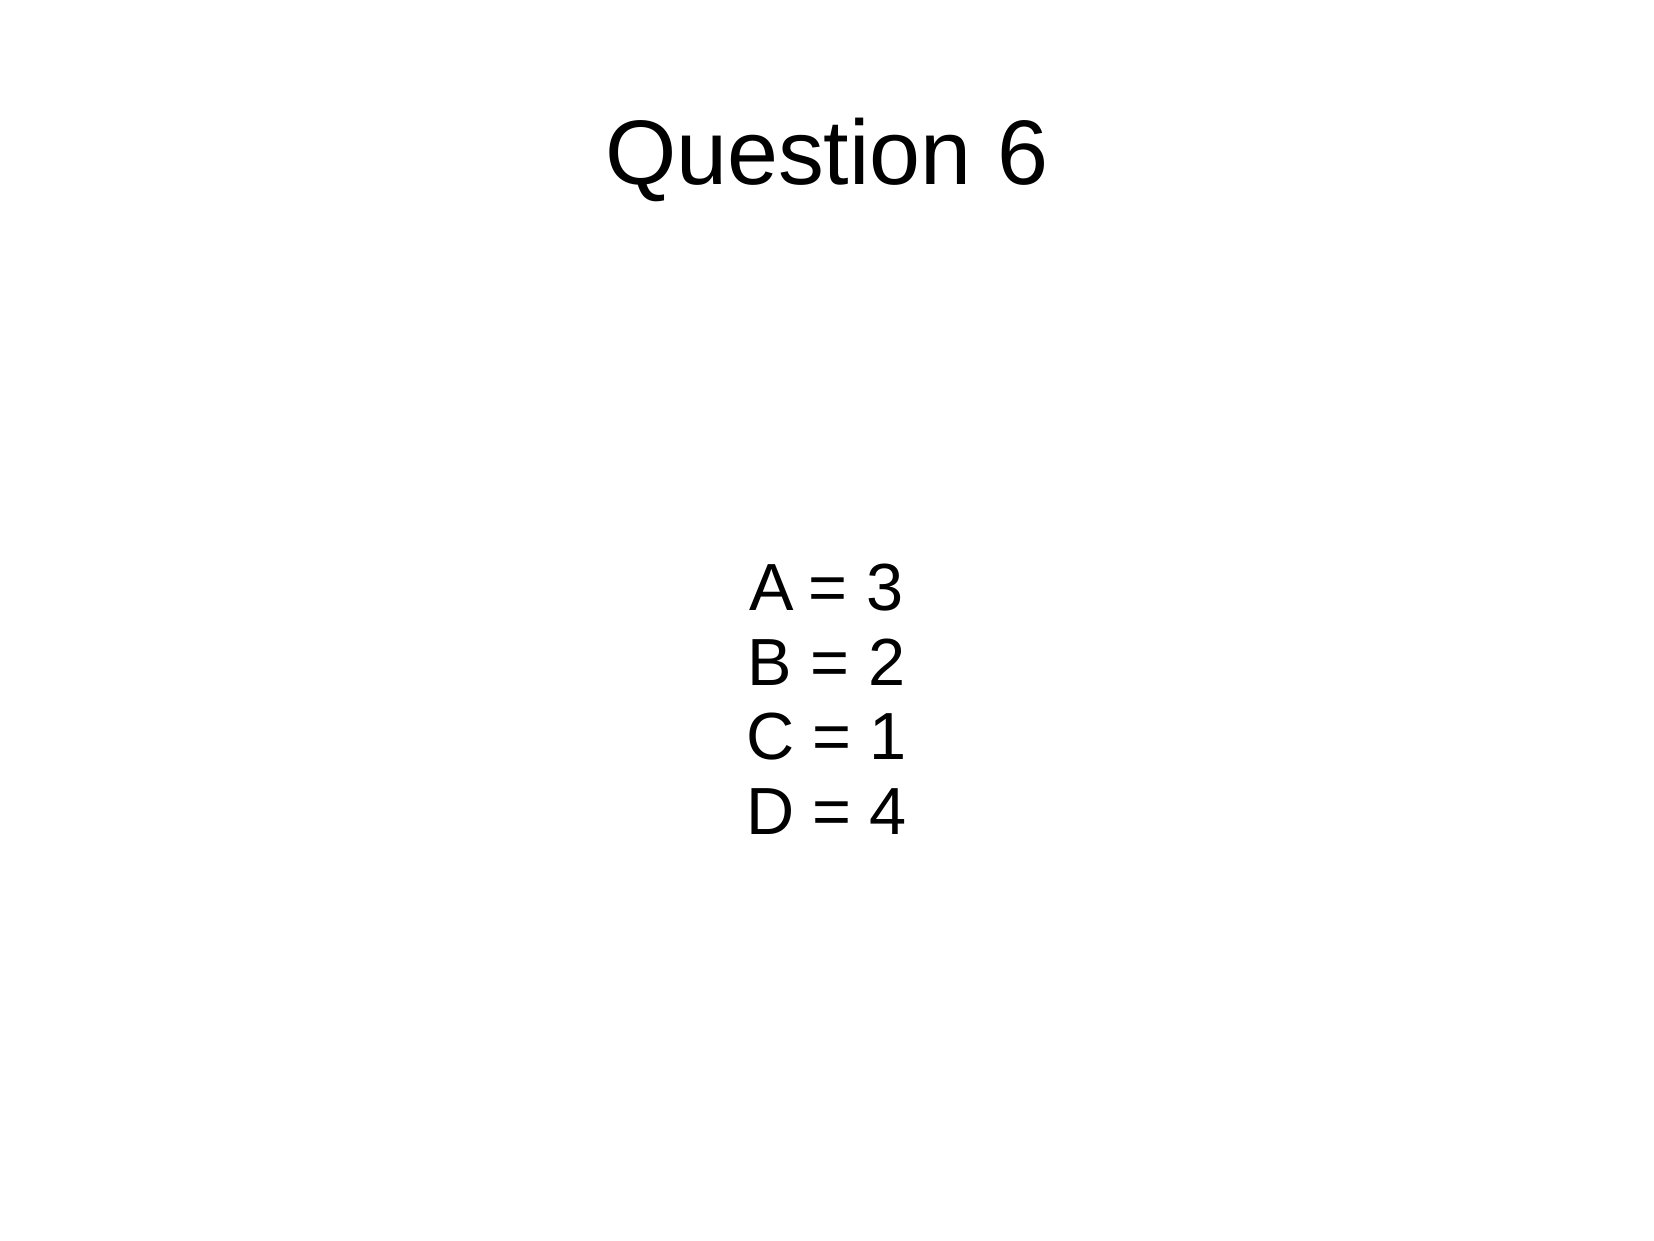

# Question 6
A = 3
B = 2
C = 1
D = 4